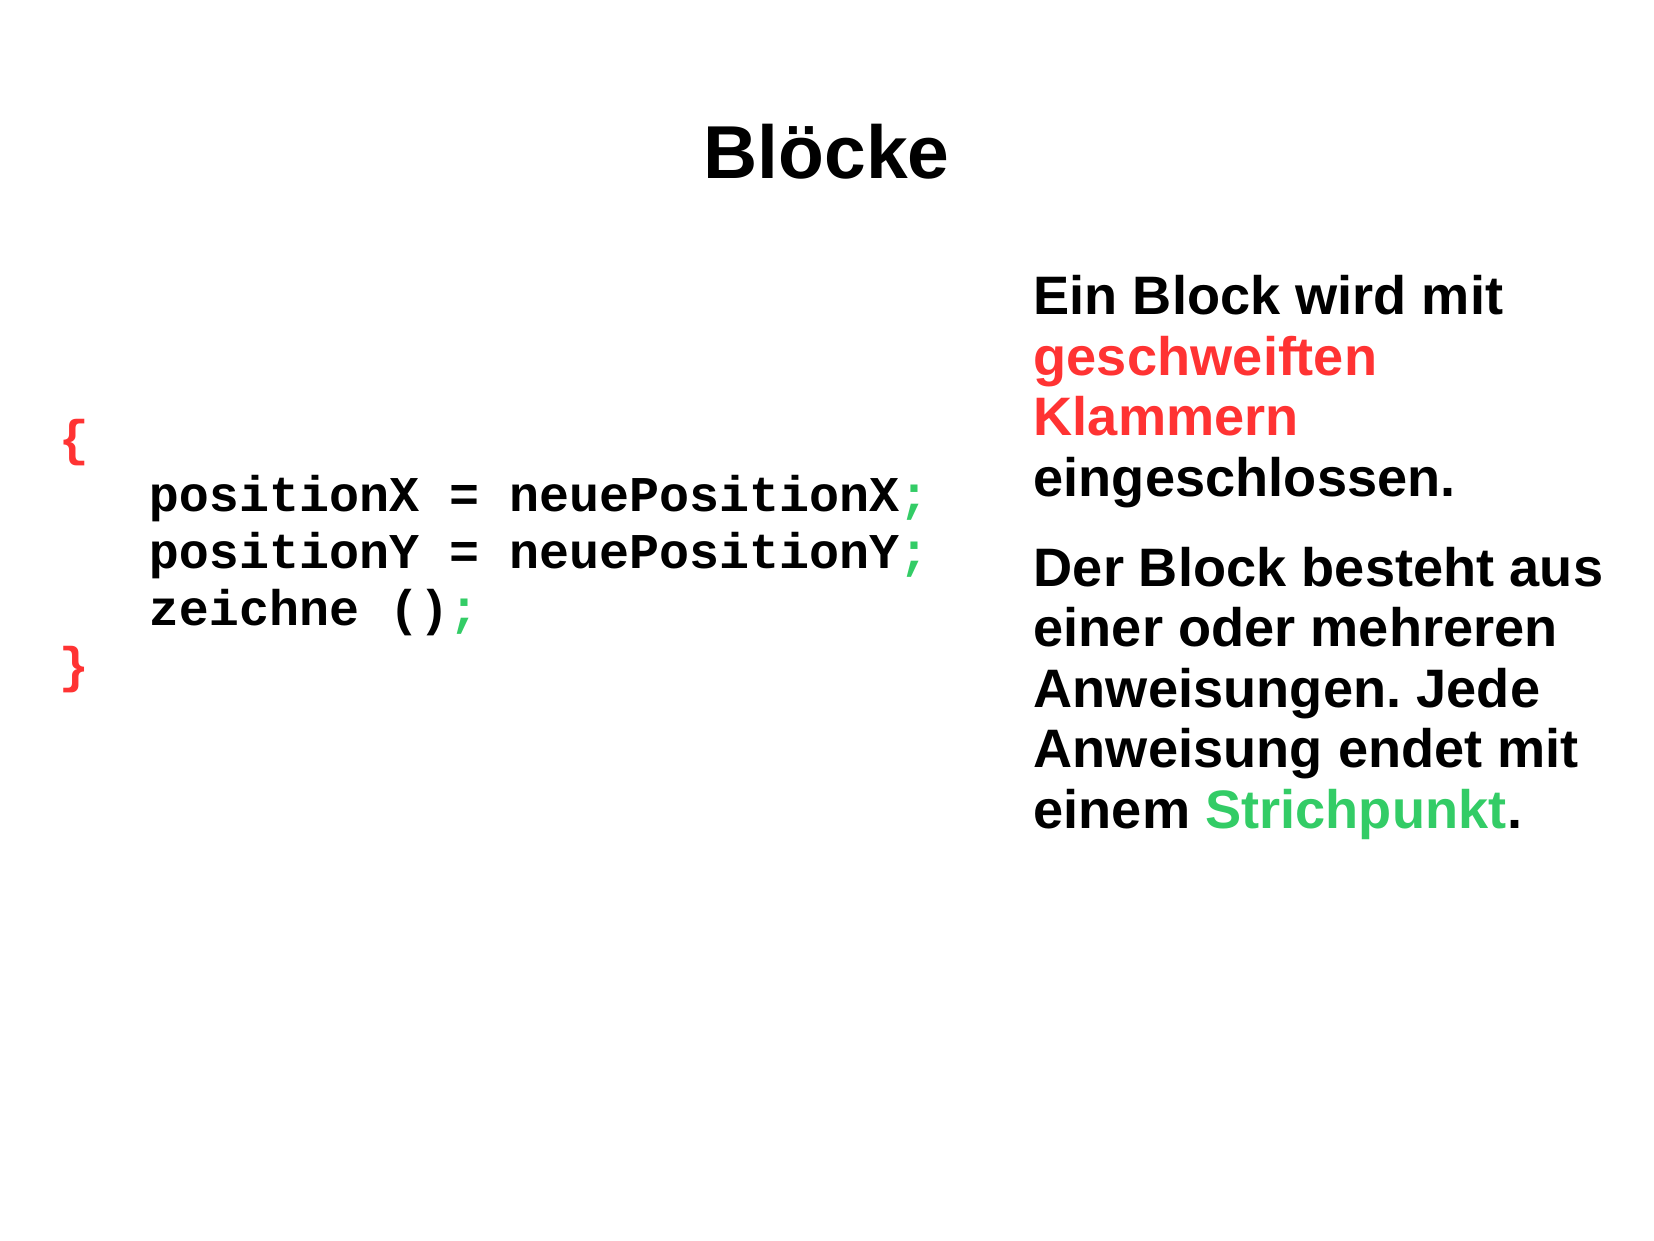

# Blöcke
Ein Block wird mit geschweiften Klammern eingeschlossen.
Der Block besteht aus einer oder mehreren Anweisungen. Jede Anweisung endet mit einem Strichpunkt.
{
 positionX = neuePositionX;
 positionY = neuePositionY;
 zeichne ();
}